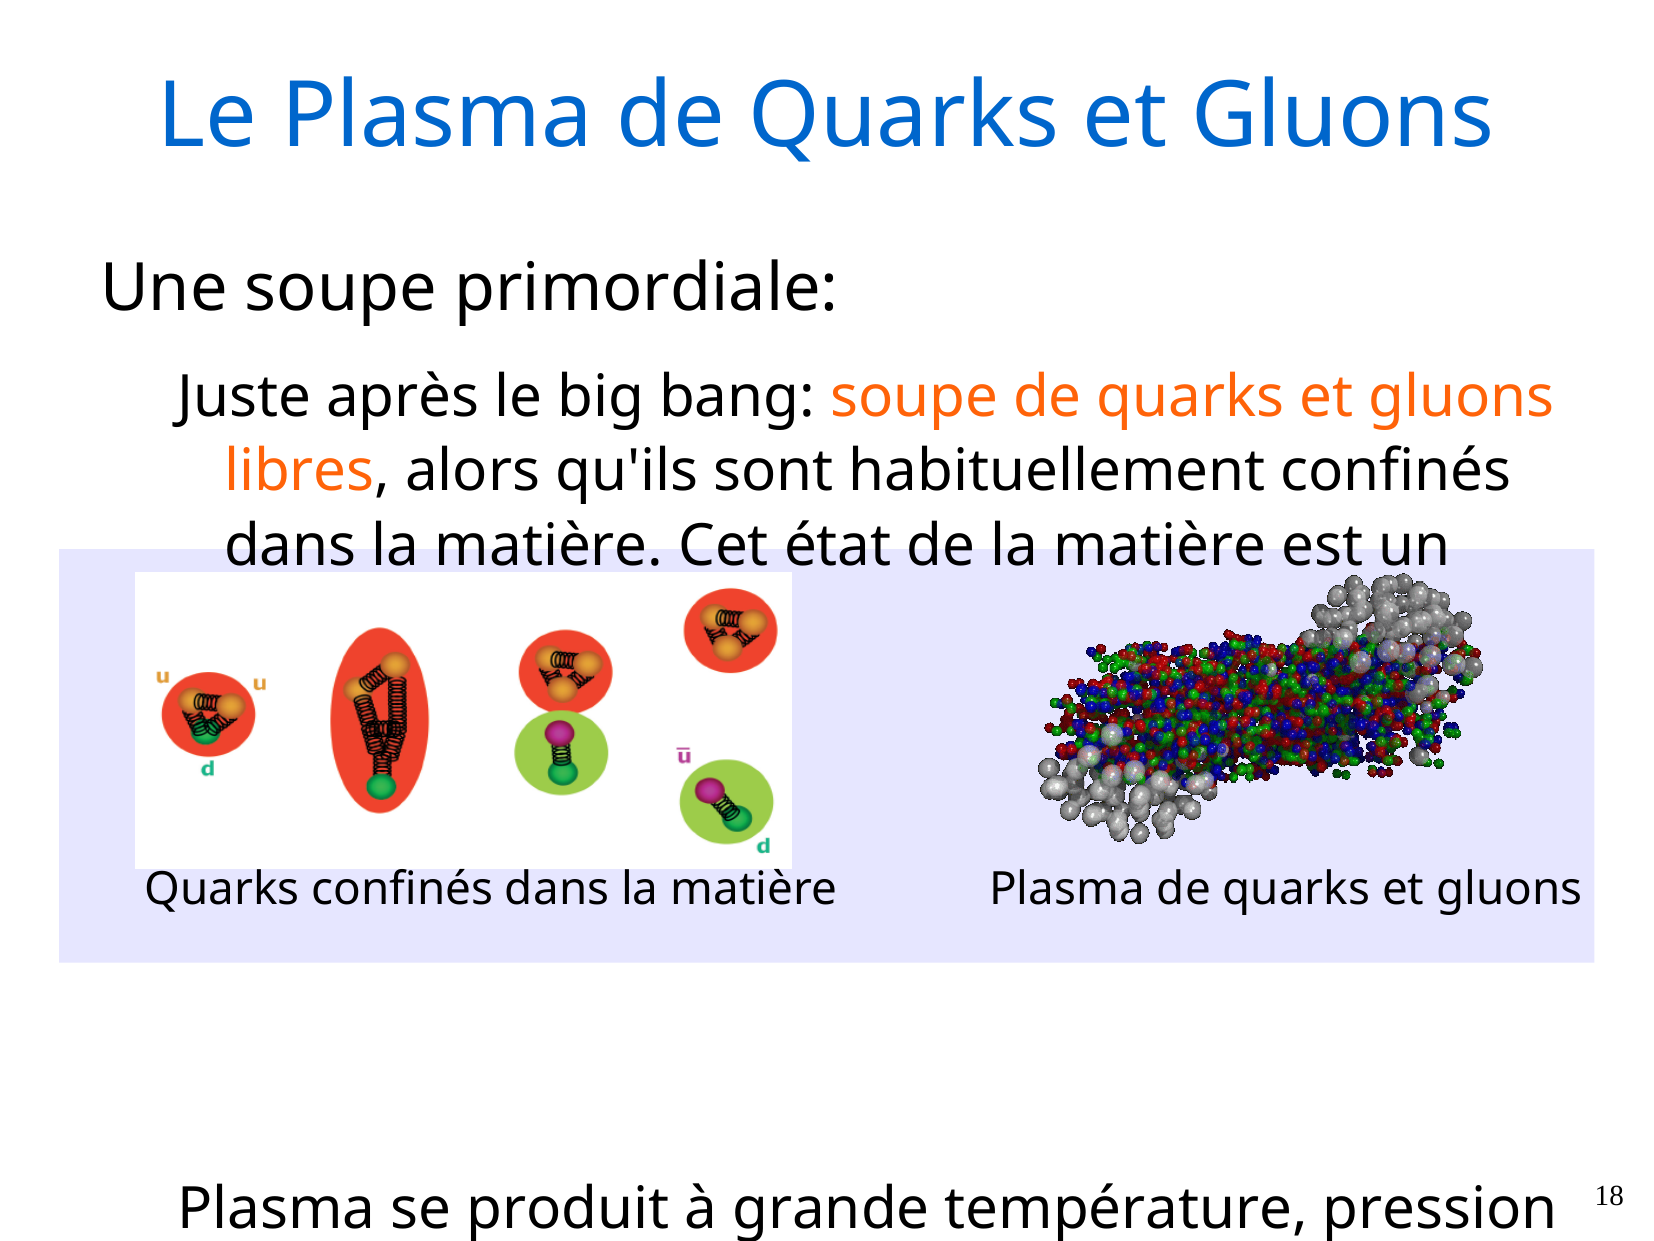

# Le Plasma de Quarks et Gluons
Une soupe primordiale:
Juste après le big bang: soupe de quarks et gluons libres, alors qu'ils sont habituellement confinés dans la matière. Cet état de la matière est un plasma.
Plasma se produit à grande température, pression et densité d'énergie : collisions non plus de protons mais de noyaux lourds (plomb, or...)
Quarks confinés dans la matière
Plasma de quarks et gluons
18